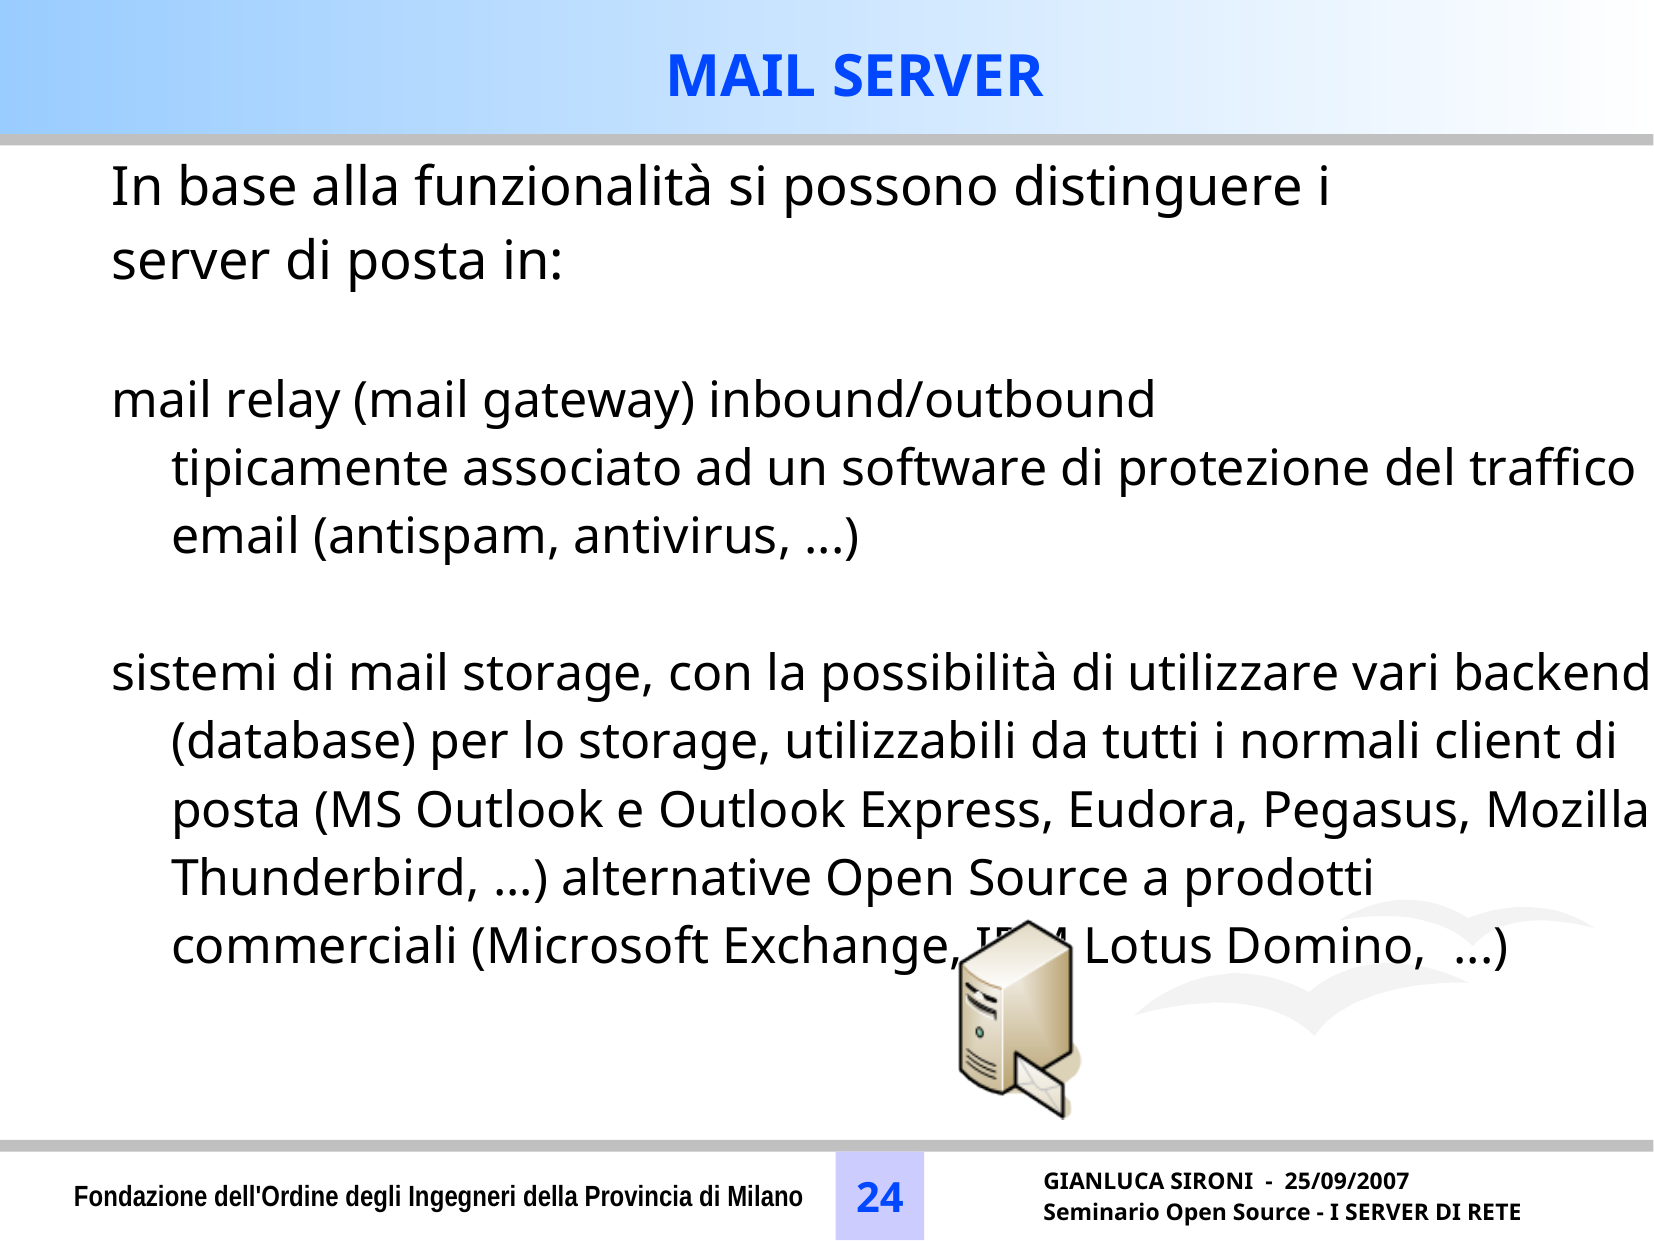

# MAIL SERVER
In base alla funzionalità si possono distinguere i
server di posta in:
mail relay (mail gateway) inbound/outbound
tipicamente associato ad un software di protezione del traffico email (antispam, antivirus, ...)
sistemi di mail storage, con la possibilità di utilizzare vari backend (database) per lo storage, utilizzabili da tutti i normali client di posta (MS Outlook e Outlook Express, Eudora, Pegasus, Mozilla Thunderbird, ...) alternative Open Source a prodotti commerciali (Microsoft Exchange, IBM Lotus Domino, ...)